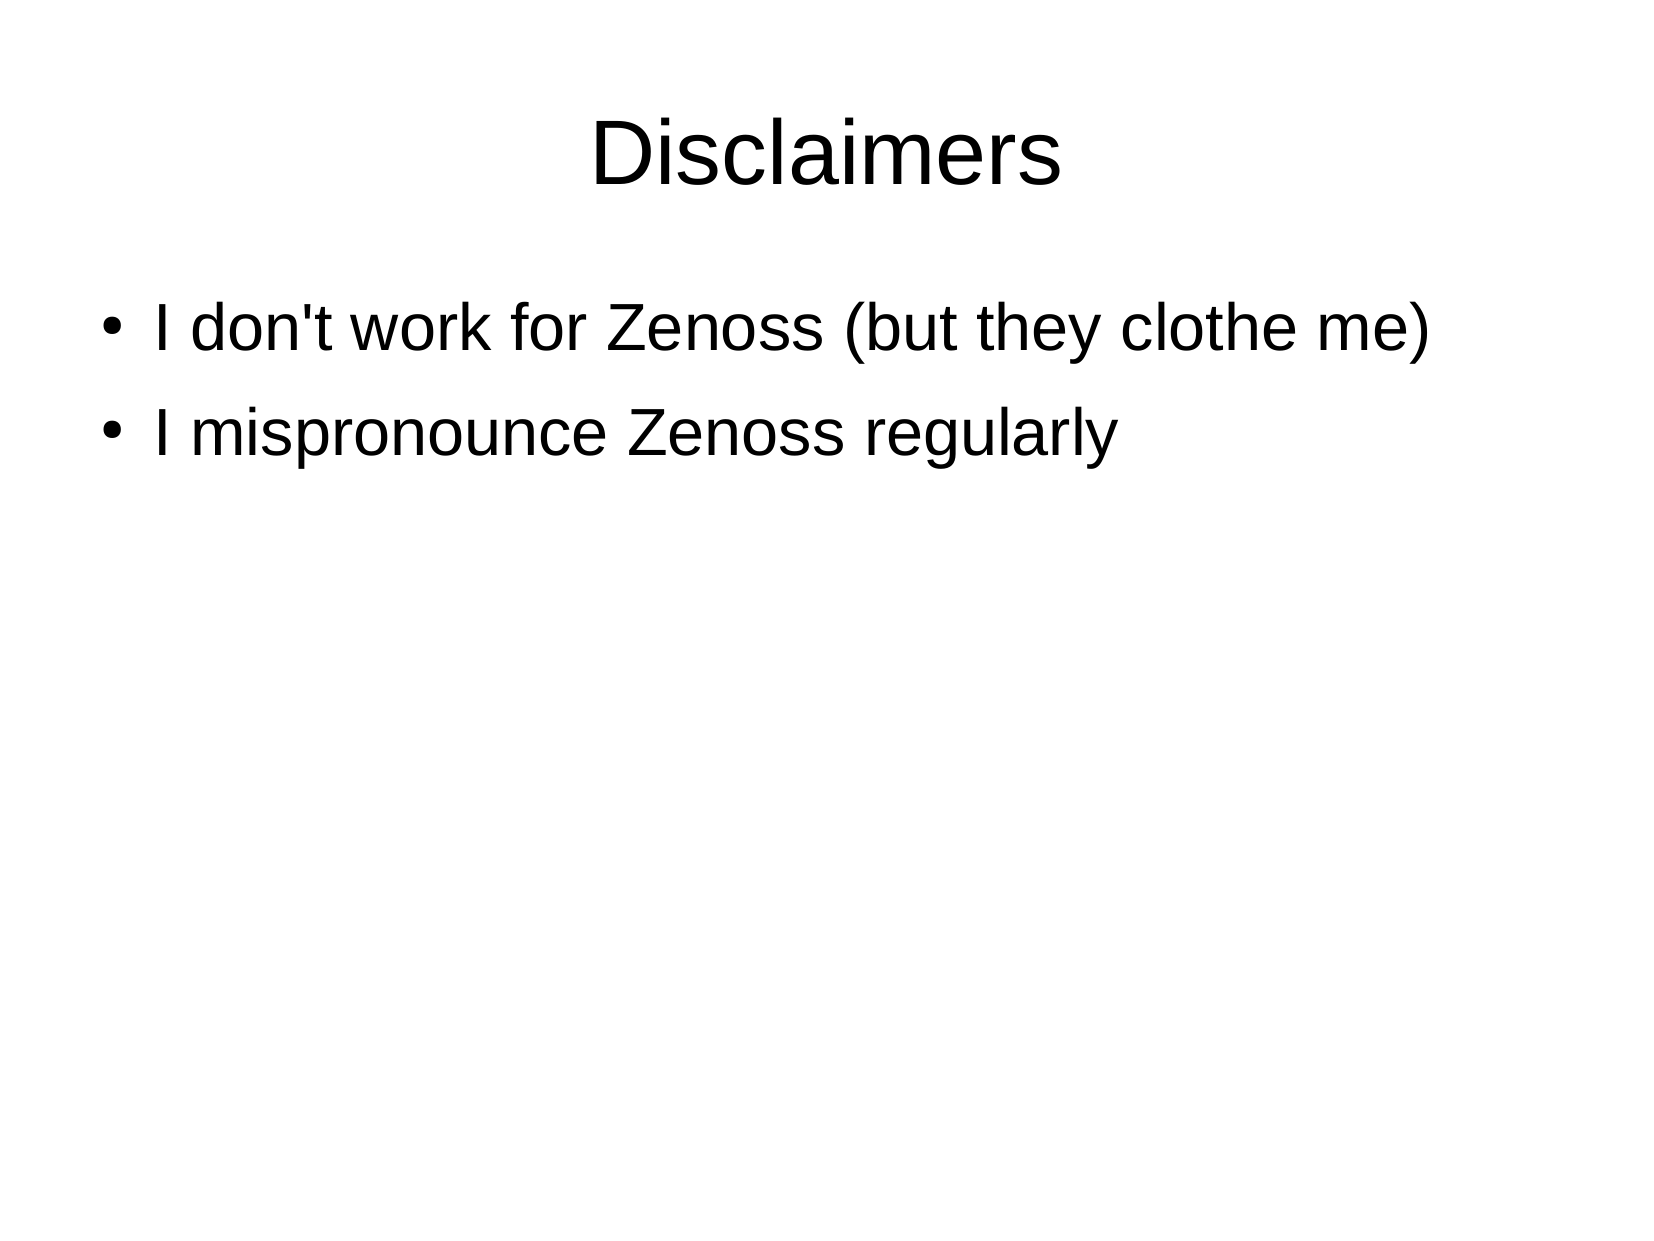

# Disclaimers
I don't work for Zenoss (but they clothe me)
I mispronounce Zenoss regularly